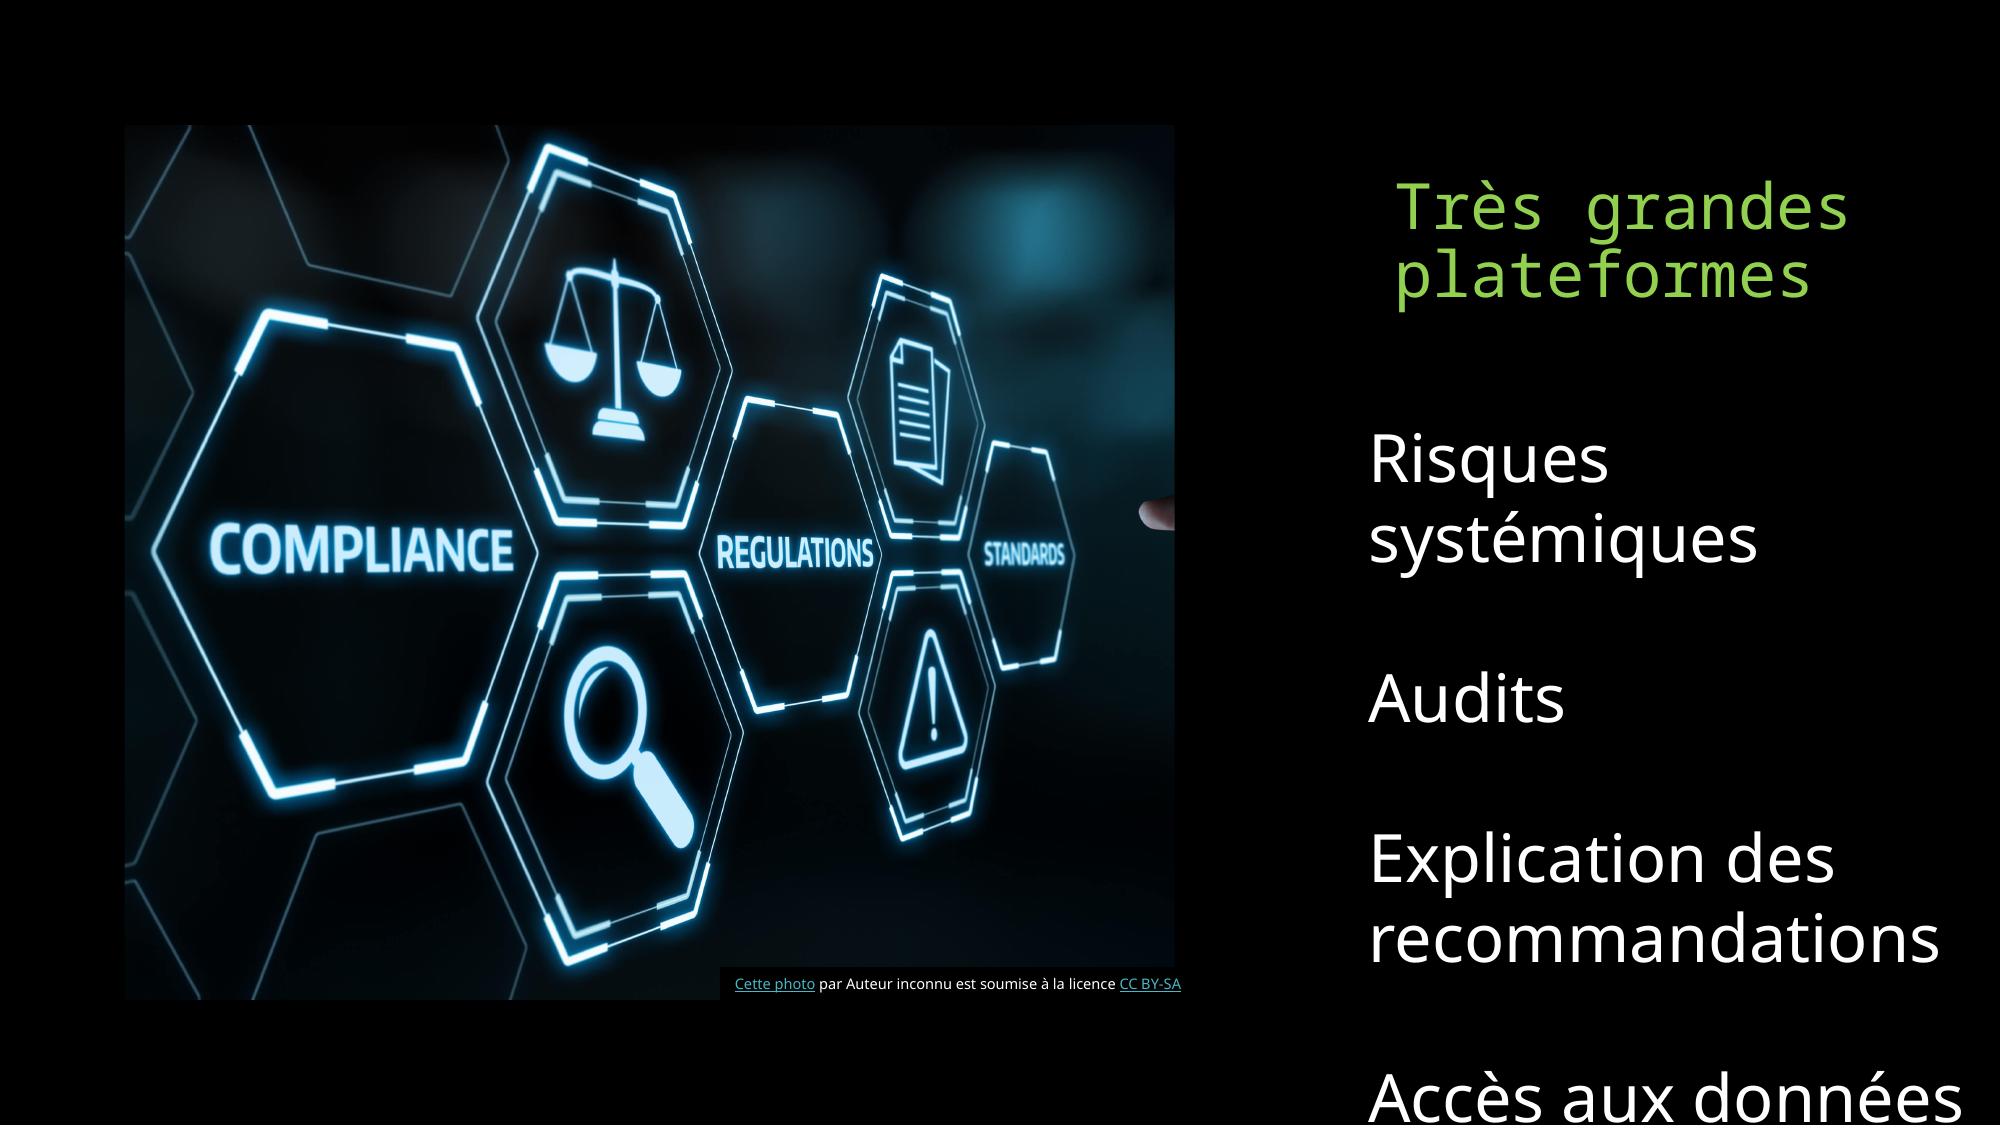

# Très grandes plateformes
Risques systémiques
Audits
Explication des recommandations
Accès aux données
Cette photo par Auteur inconnu est soumise à la licence CC BY-SA